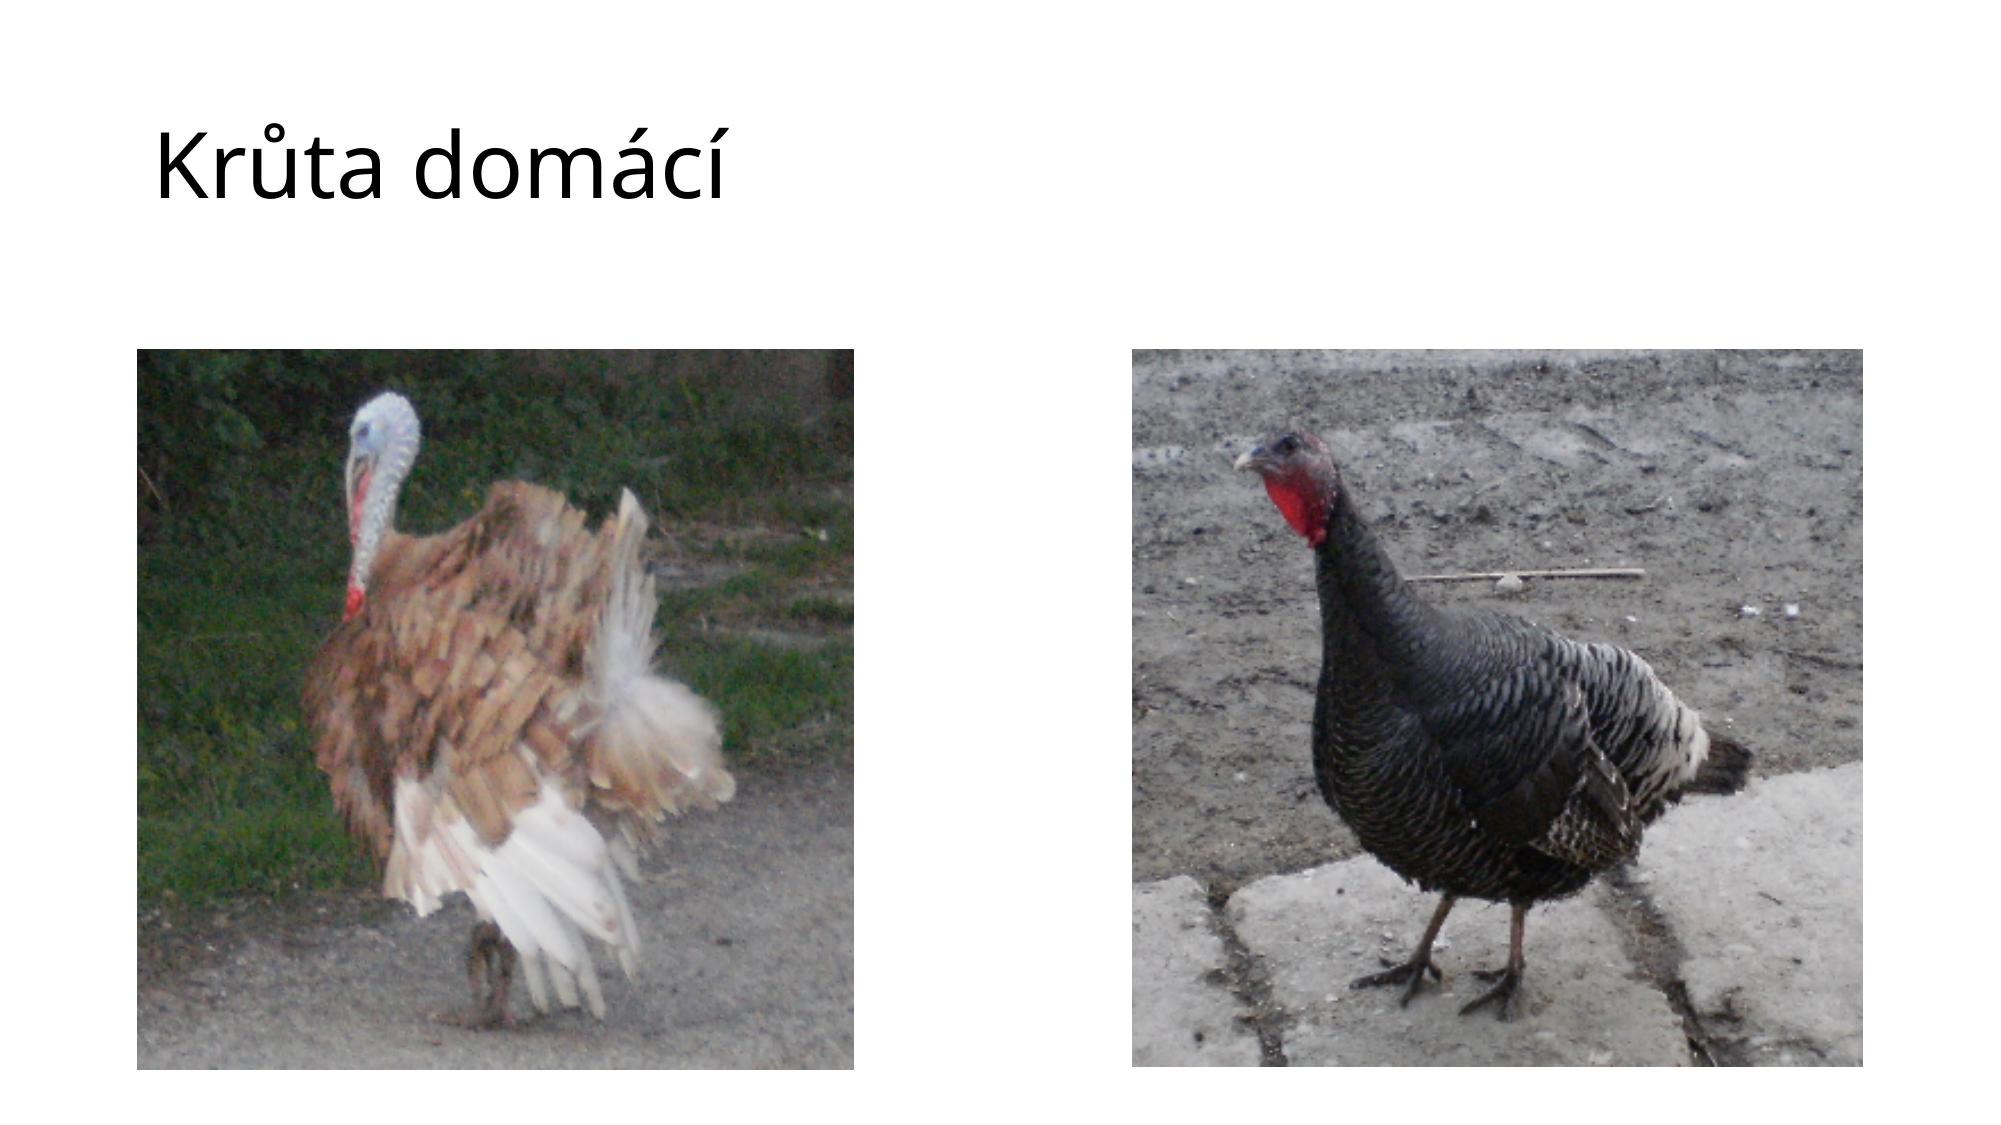

# Krůta domácí
Samec je krocan.
Samice je krůta.
Mládě je krůtě.